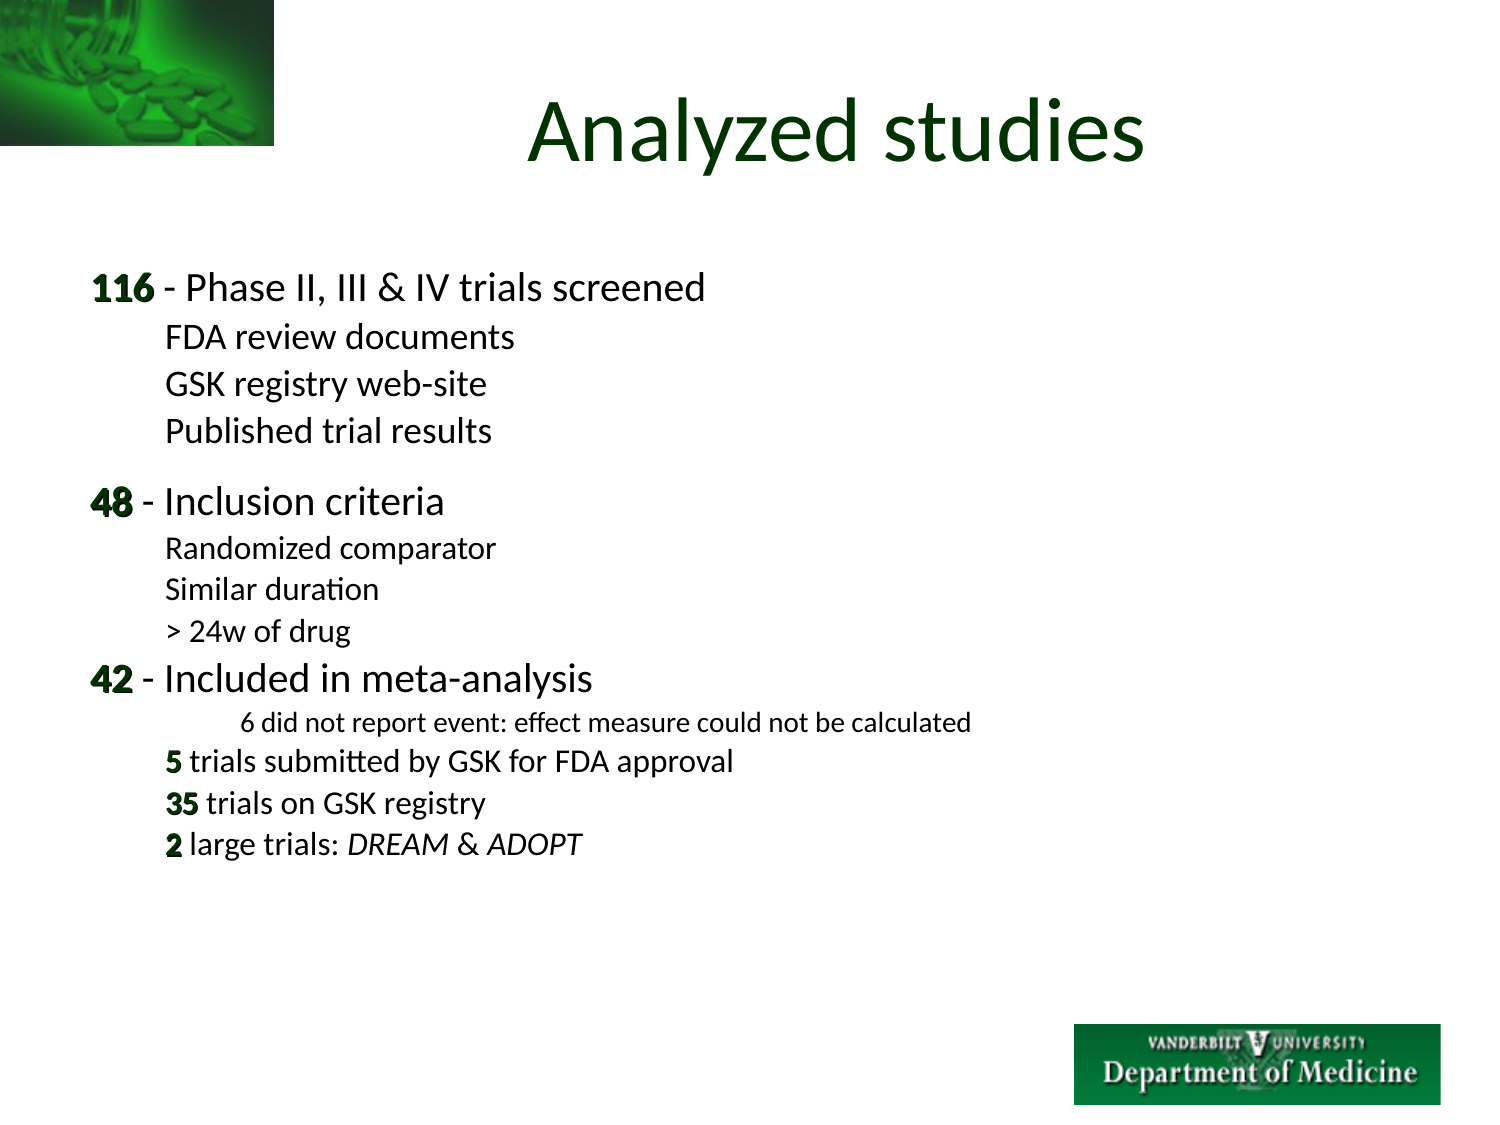

Analyzed studies
# 116 - Phase II, III & IV trials screened
FDA review documents
GSK registry web-site
Published trial results
48 - Inclusion criteria
Randomized comparator
Similar duration
> 24w of drug
42 - Included in meta-analysis
6 did not report event: effect measure could not be calculated
5 trials submitted by GSK for FDA approval
35 trials on GSK registry
2 large trials: DREAM & ADOPT